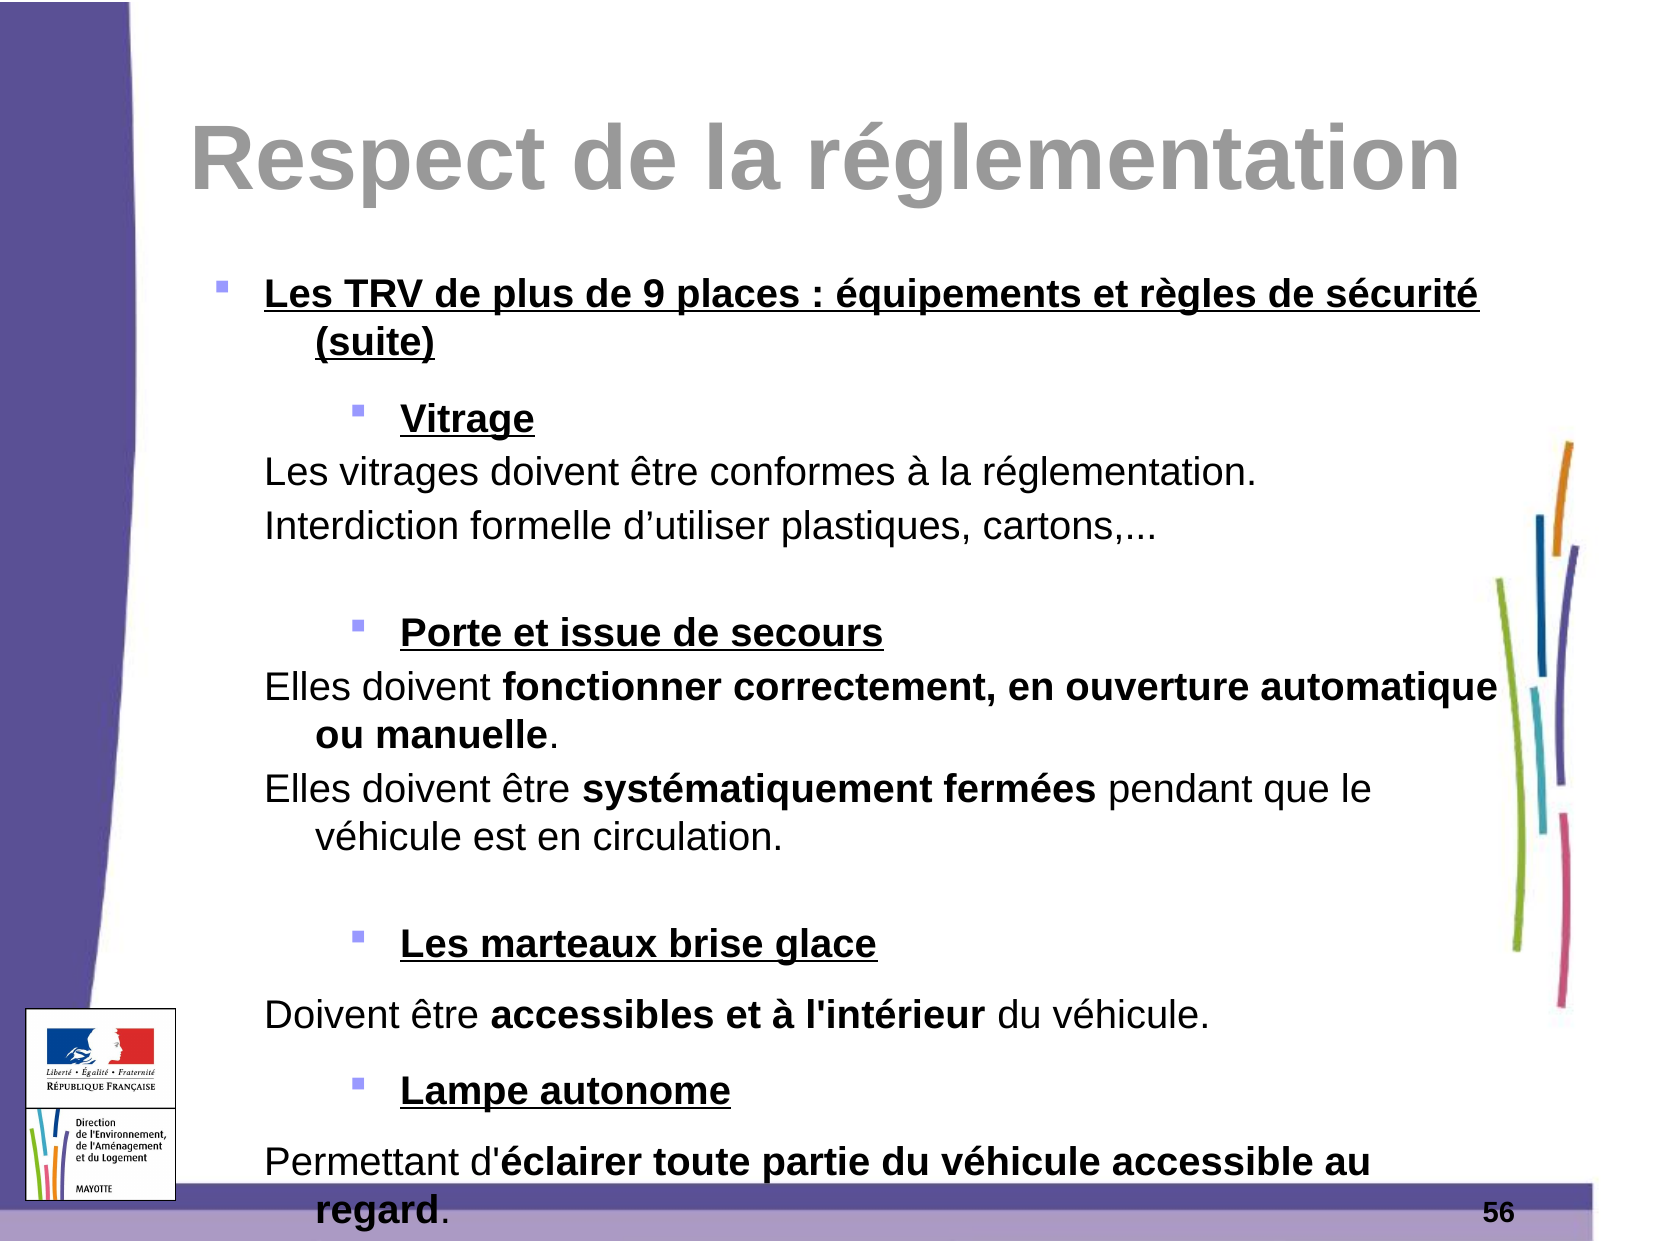

# Respect de la réglementation
Les TRV de plus de 9 places : équipements et règles de sécurité (suite)
Vitrage
Les vitrages doivent être conformes à la réglementation.
Interdiction formelle d’utiliser plastiques, cartons,...
Porte et issue de secours
Elles doivent fonctionner correctement, en ouverture automatique ou manuelle.
Elles doivent être systématiquement fermées pendant que le véhicule est en circulation.
Les marteaux brise glace
Doivent être accessibles et à l'intérieur du véhicule.
Lampe autonome
Permettant d'éclairer toute partie du véhicule accessible au regard.